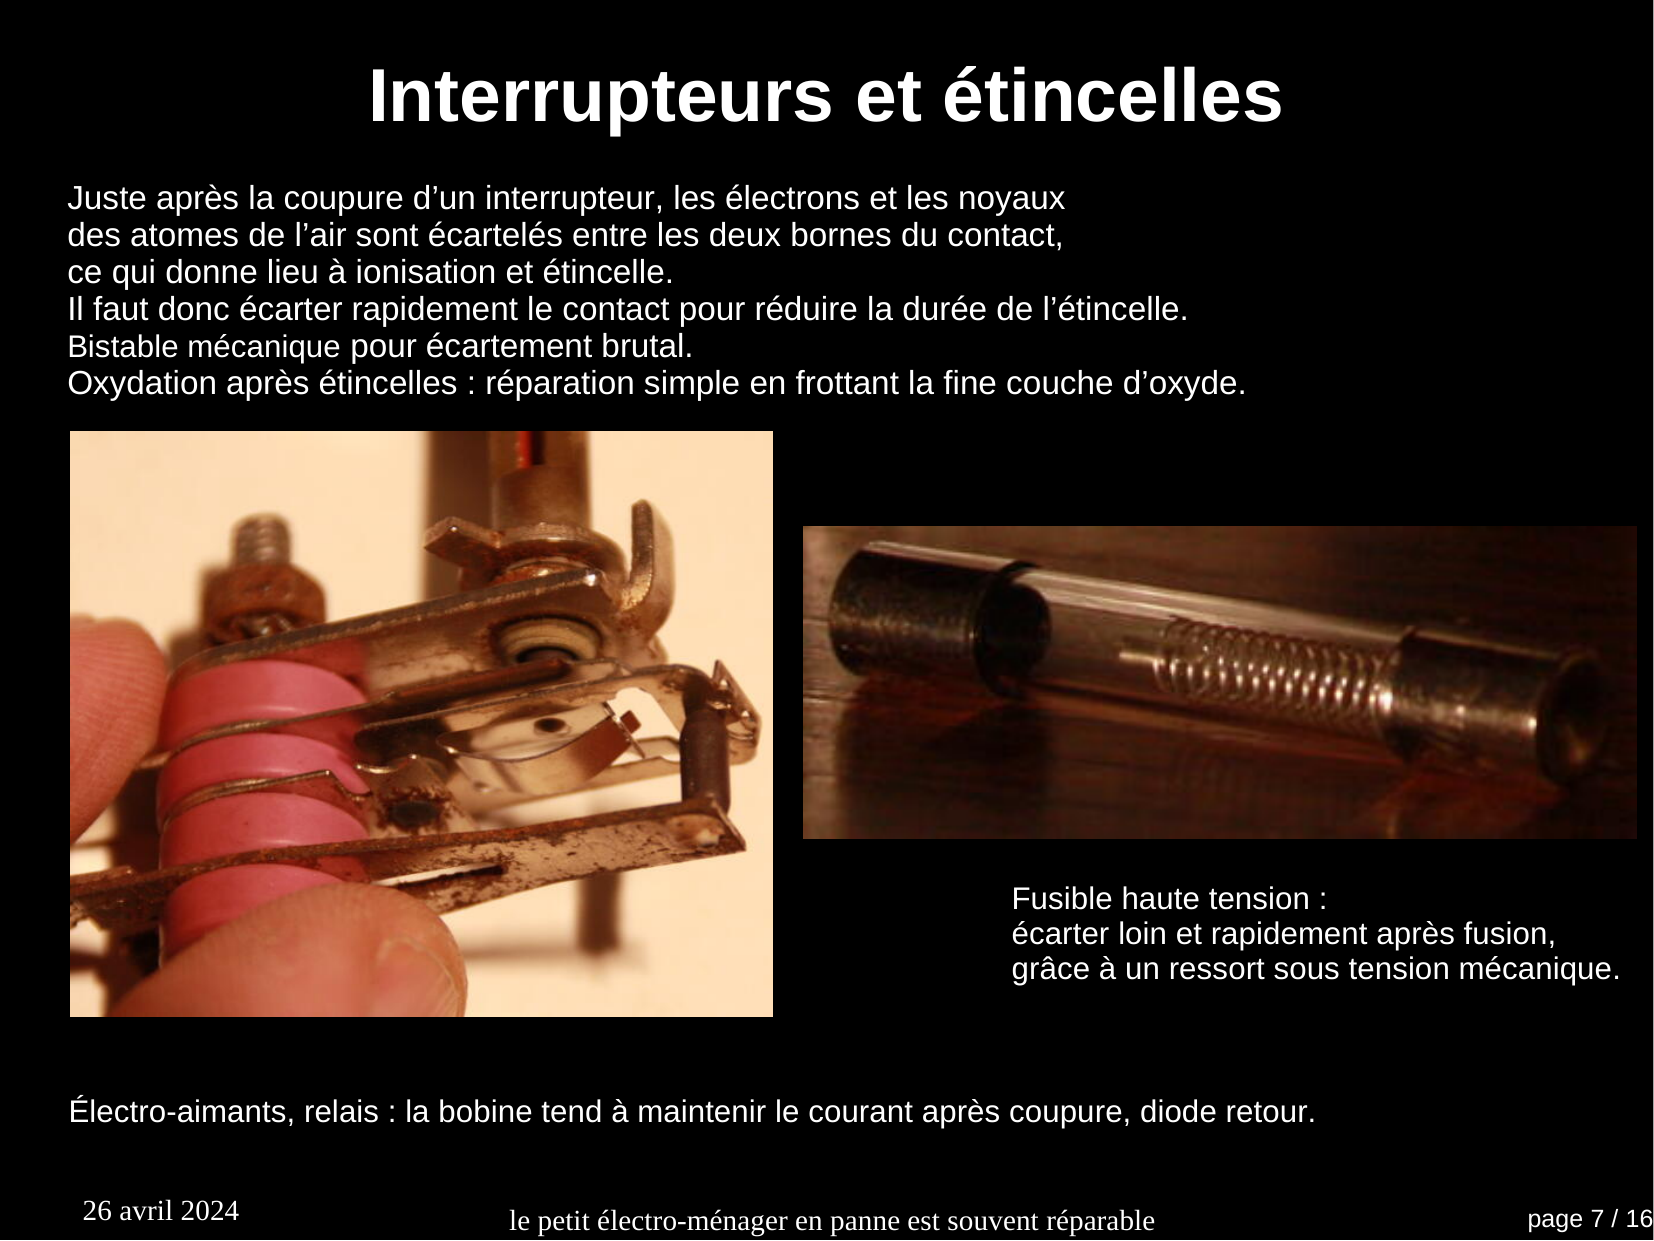

# Interrupteurs et étincelles
Juste après la coupure d’un interrupteur, les électrons et les noyaux
des atomes de l’air sont écartelés entre les deux bornes du contact,
ce qui donne lieu à ionisation et étincelle.
Il faut donc écarter rapidement le contact pour réduire la durée de l’étincelle.
Bistable mécanique pour écartement brutal.
Oxydation après étincelles : réparation simple en frottant la fine couche d’oxyde.
Fusible haute tension :
écarter loin et rapidement après fusion,
grâce à un ressort sous tension mécanique.
Électro-aimants, relais : la bobine tend à maintenir le courant après coupure, diode retour.